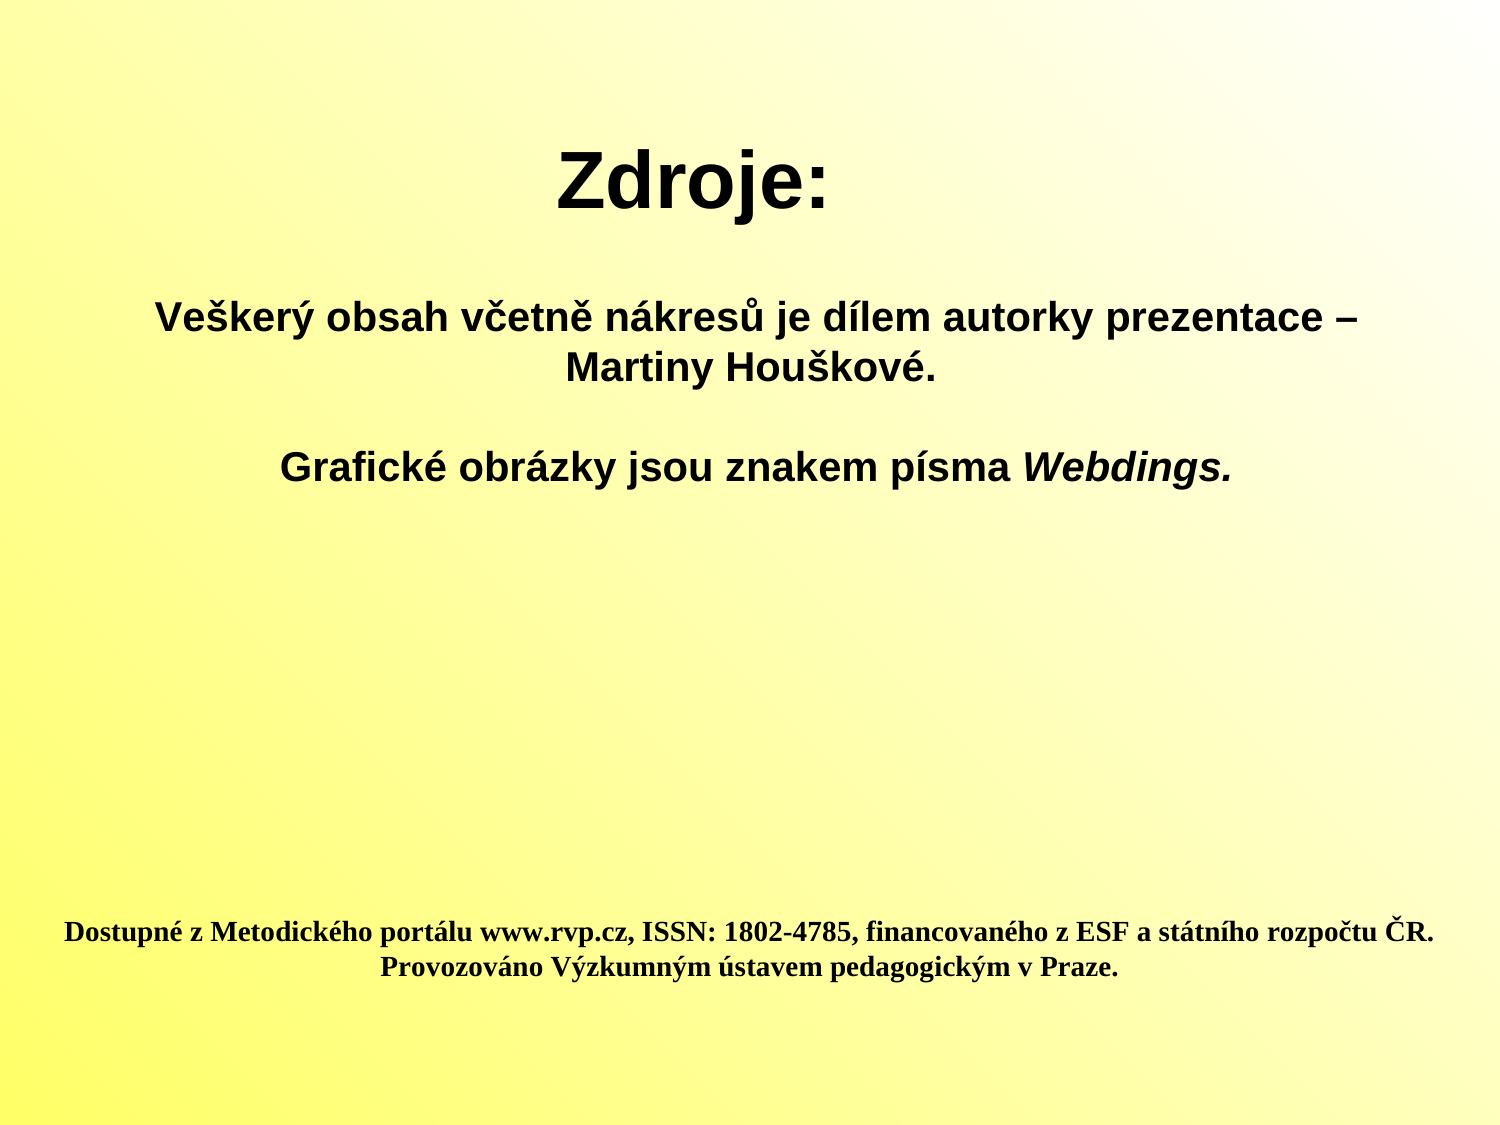

# Zdroje:
Veškerý obsah včetně nákresů je dílem autorky prezentace – Martiny Houškové.
Grafické obrázky jsou znakem písma Webdings.
Dostupné z Metodického portálu www.rvp.cz, ISSN: 1802-4785, financovaného z ESF a státního rozpočtu ČR. Provozováno Výzkumným ústavem pedagogickým v Praze.